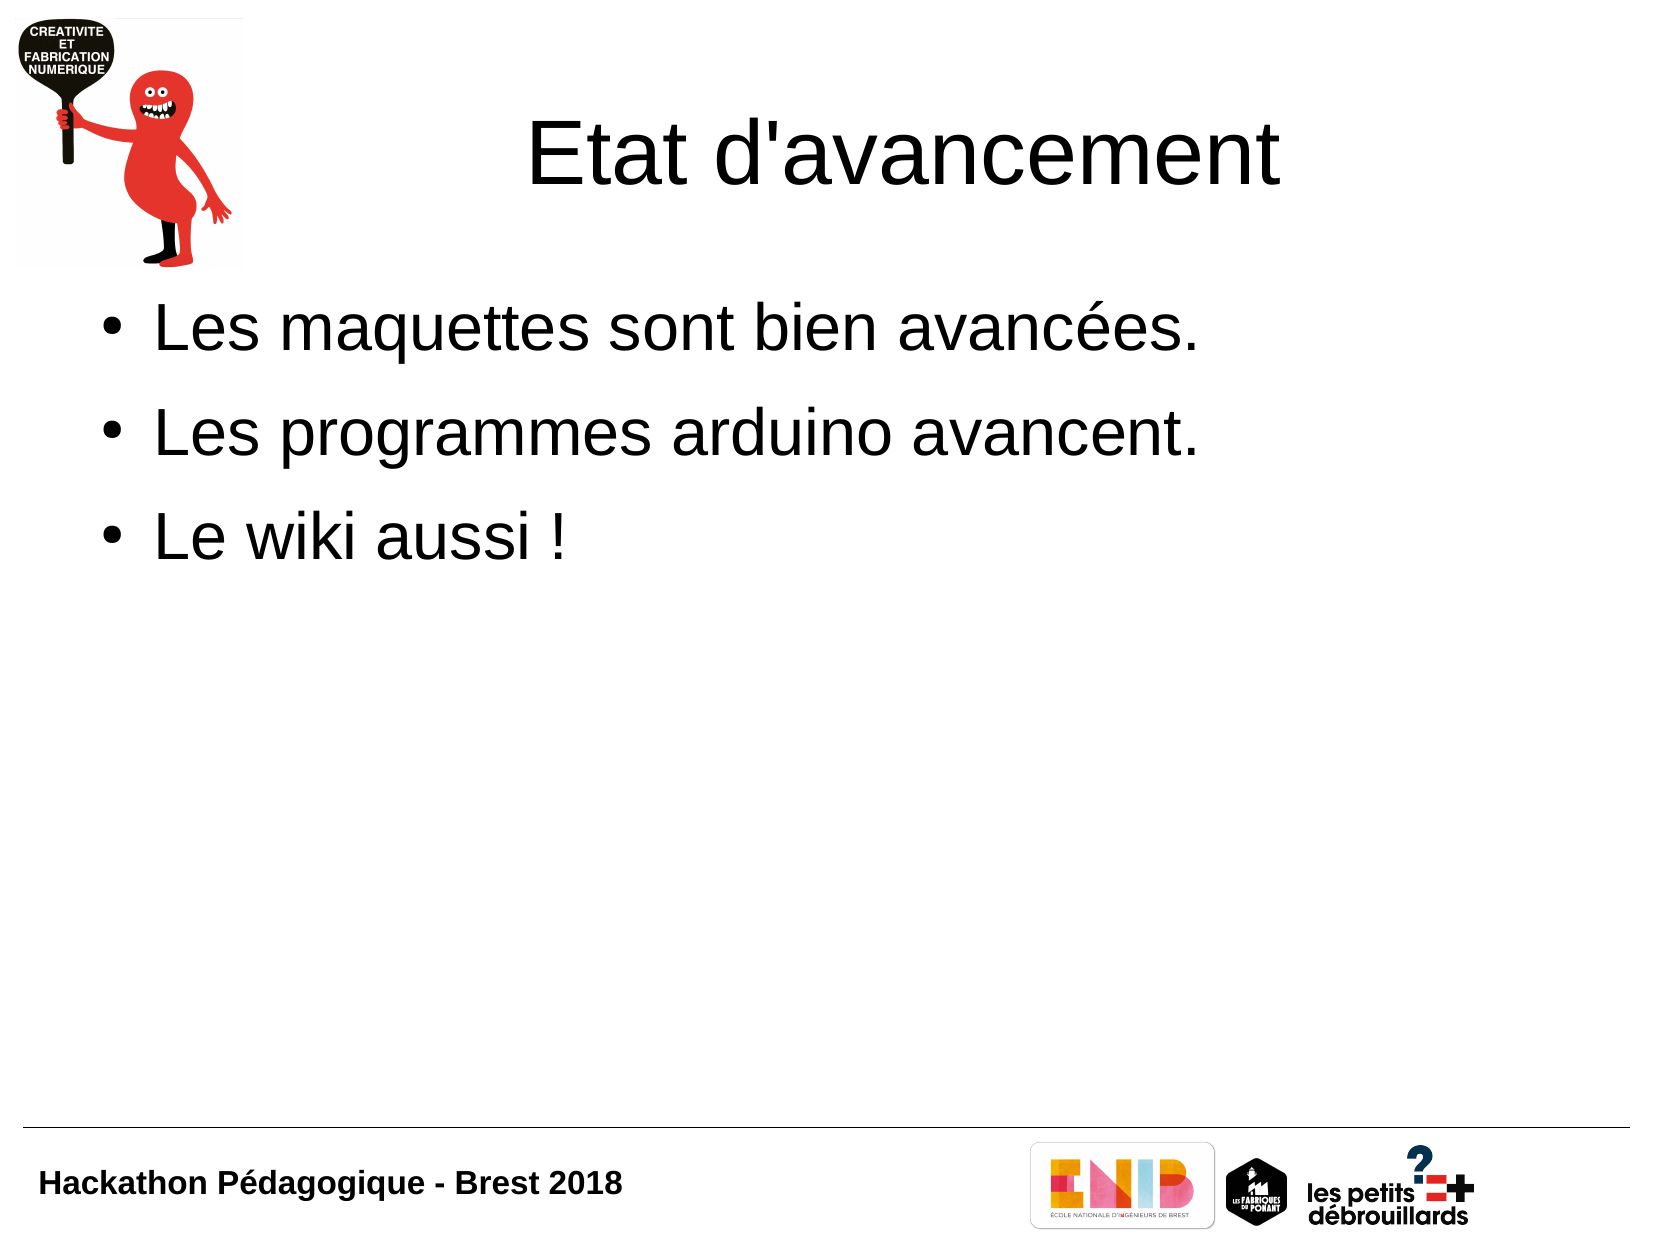

# Etat d'avancement
Les maquettes sont bien avancées.
Les programmes arduino avancent.
Le wiki aussi !
Hackathon Pédagogique - Brest 2018